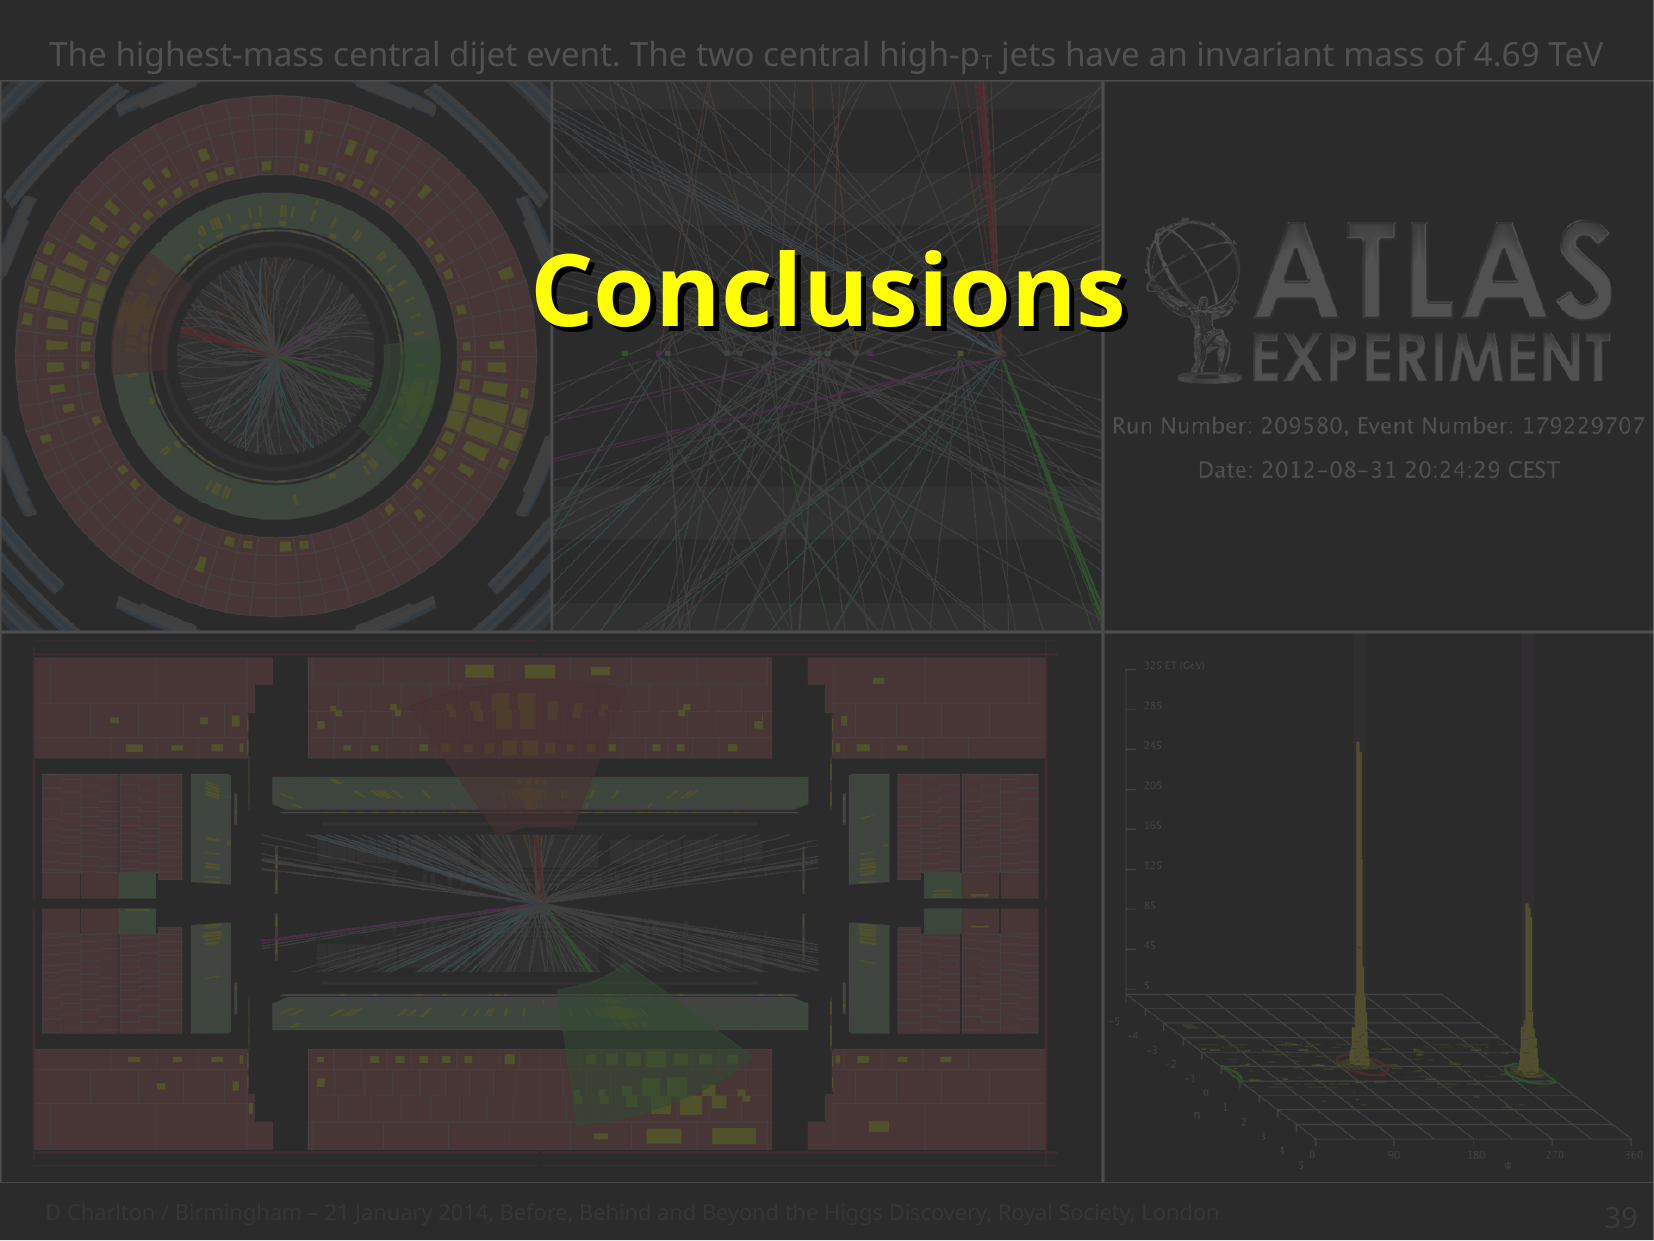

The highest-mass central dijet event. The two central high-pT jets have an invariant mass of 4.69 TeV
Conclusions